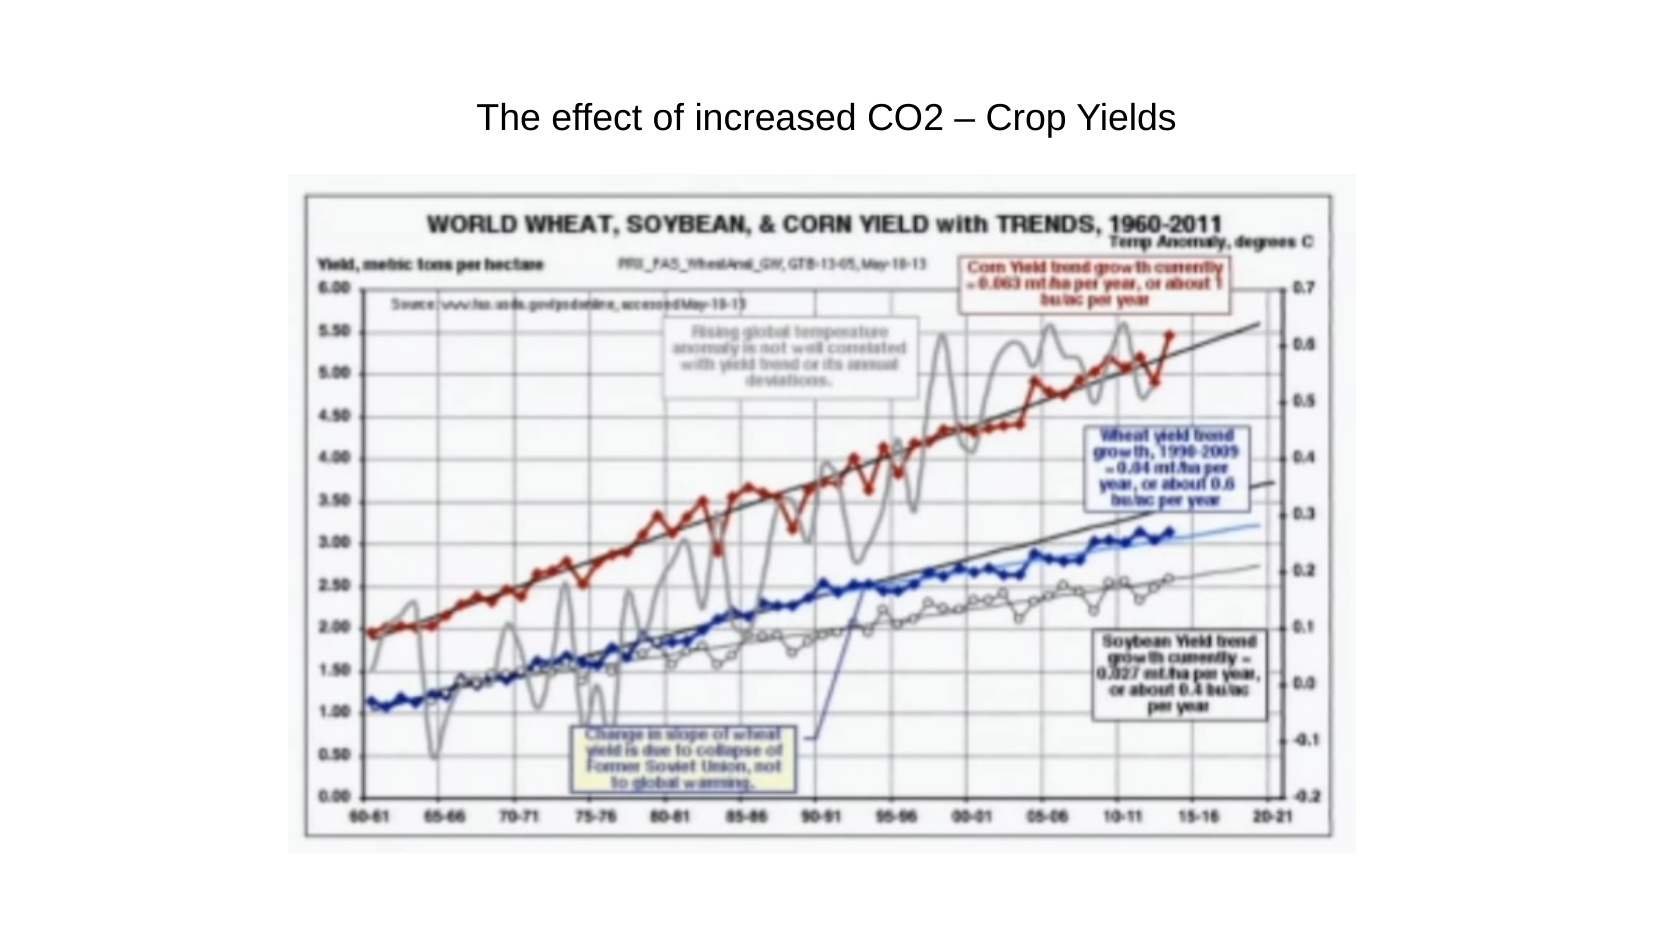

The effect of increased CO2 – Crop Yields